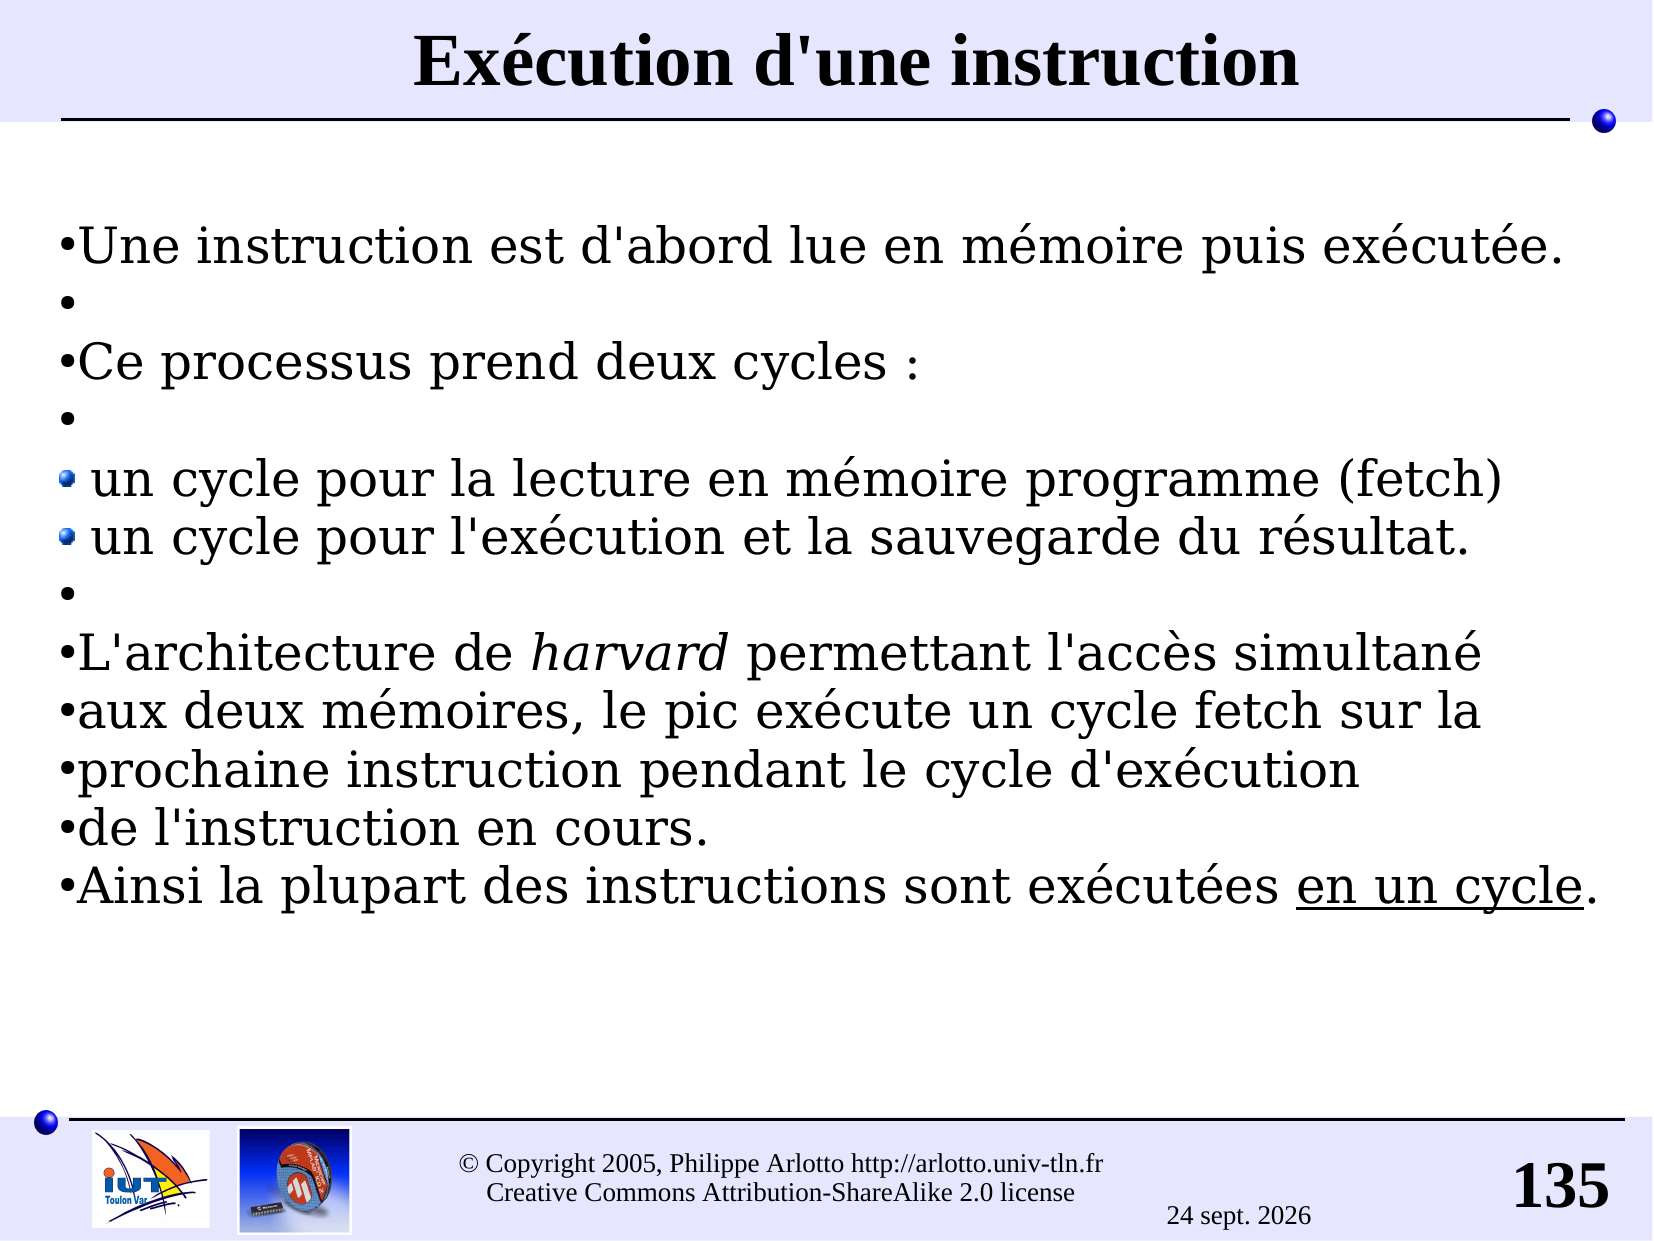

# Exécution d'une instruction
Une instruction est d'abord lue en mémoire puis exécutée.
Ce processus prend deux cycles :
 un cycle pour la lecture en mémoire programme (fetch)
 un cycle pour l'exécution et la sauvegarde du résultat.
L'architecture de harvard permettant l'accès simultané
aux deux mémoires, le pic exécute un cycle fetch sur la
prochaine instruction pendant le cycle d'exécution
de l'instruction en cours.
Ainsi la plupart des instructions sont exécutées en un cycle.